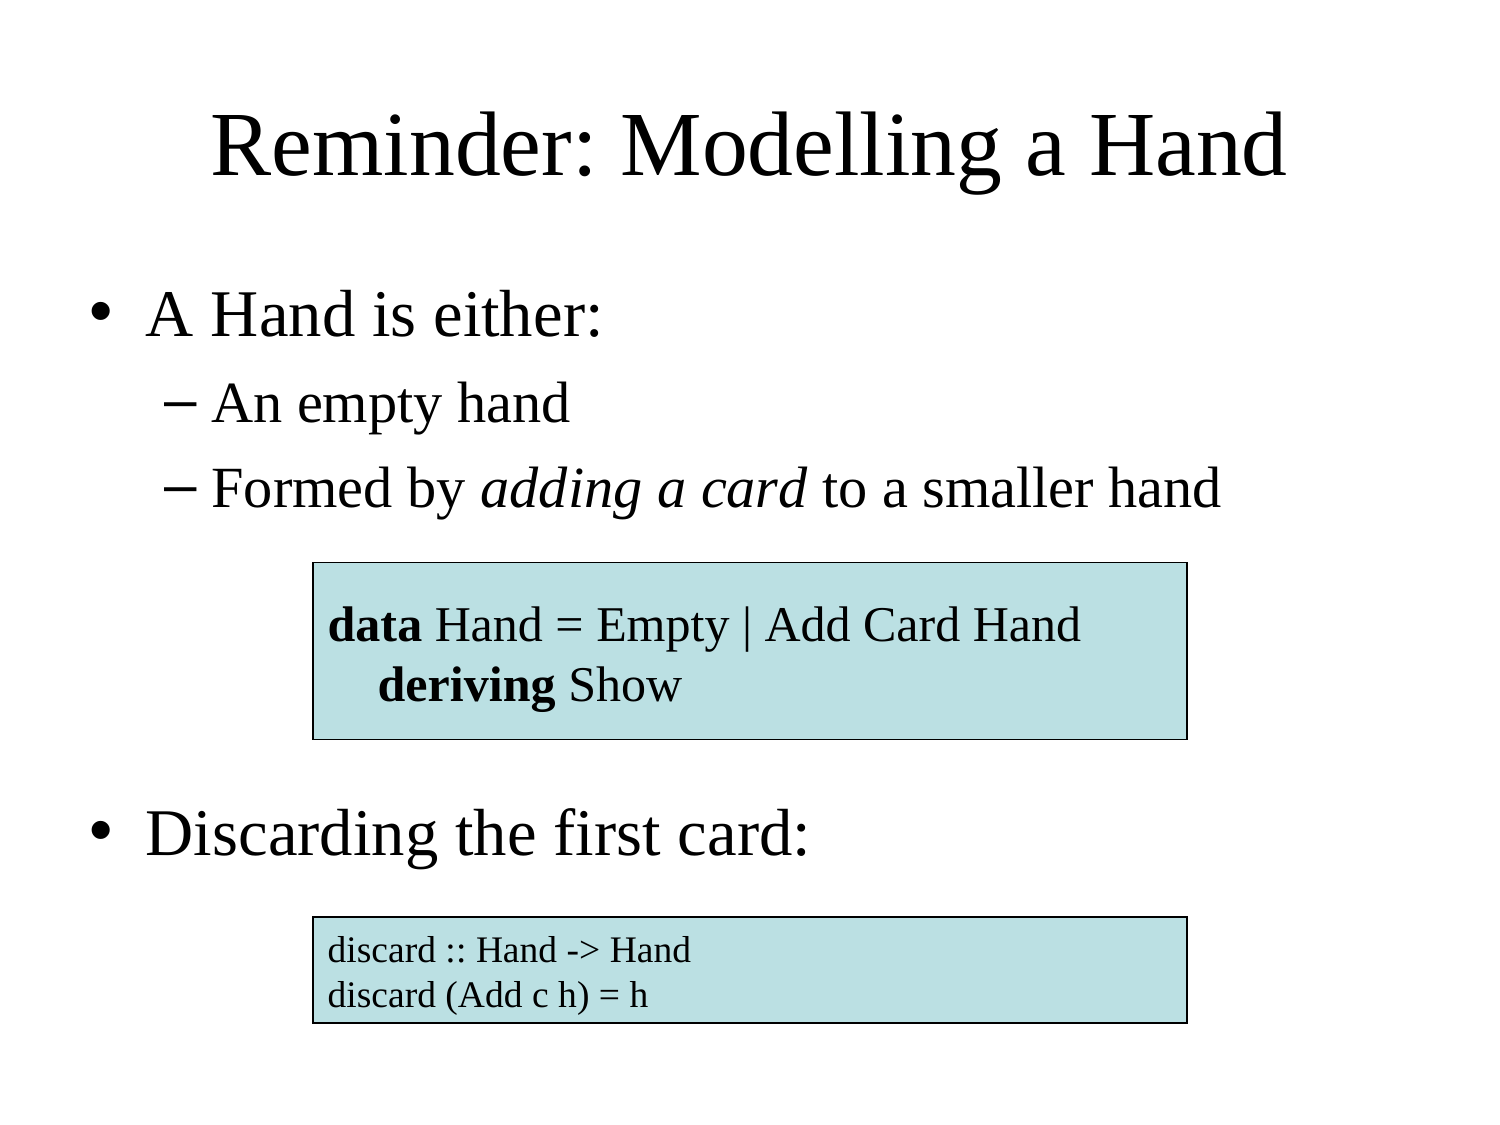

# Reminder: Modelling a Hand
A Hand is either:
An empty hand
Formed by adding a card to a smaller hand
Discarding the first card:
data Hand = Empty | Add Card Hand
 deriving Show
discard :: Hand -> Hand
discard (Add c h) = h